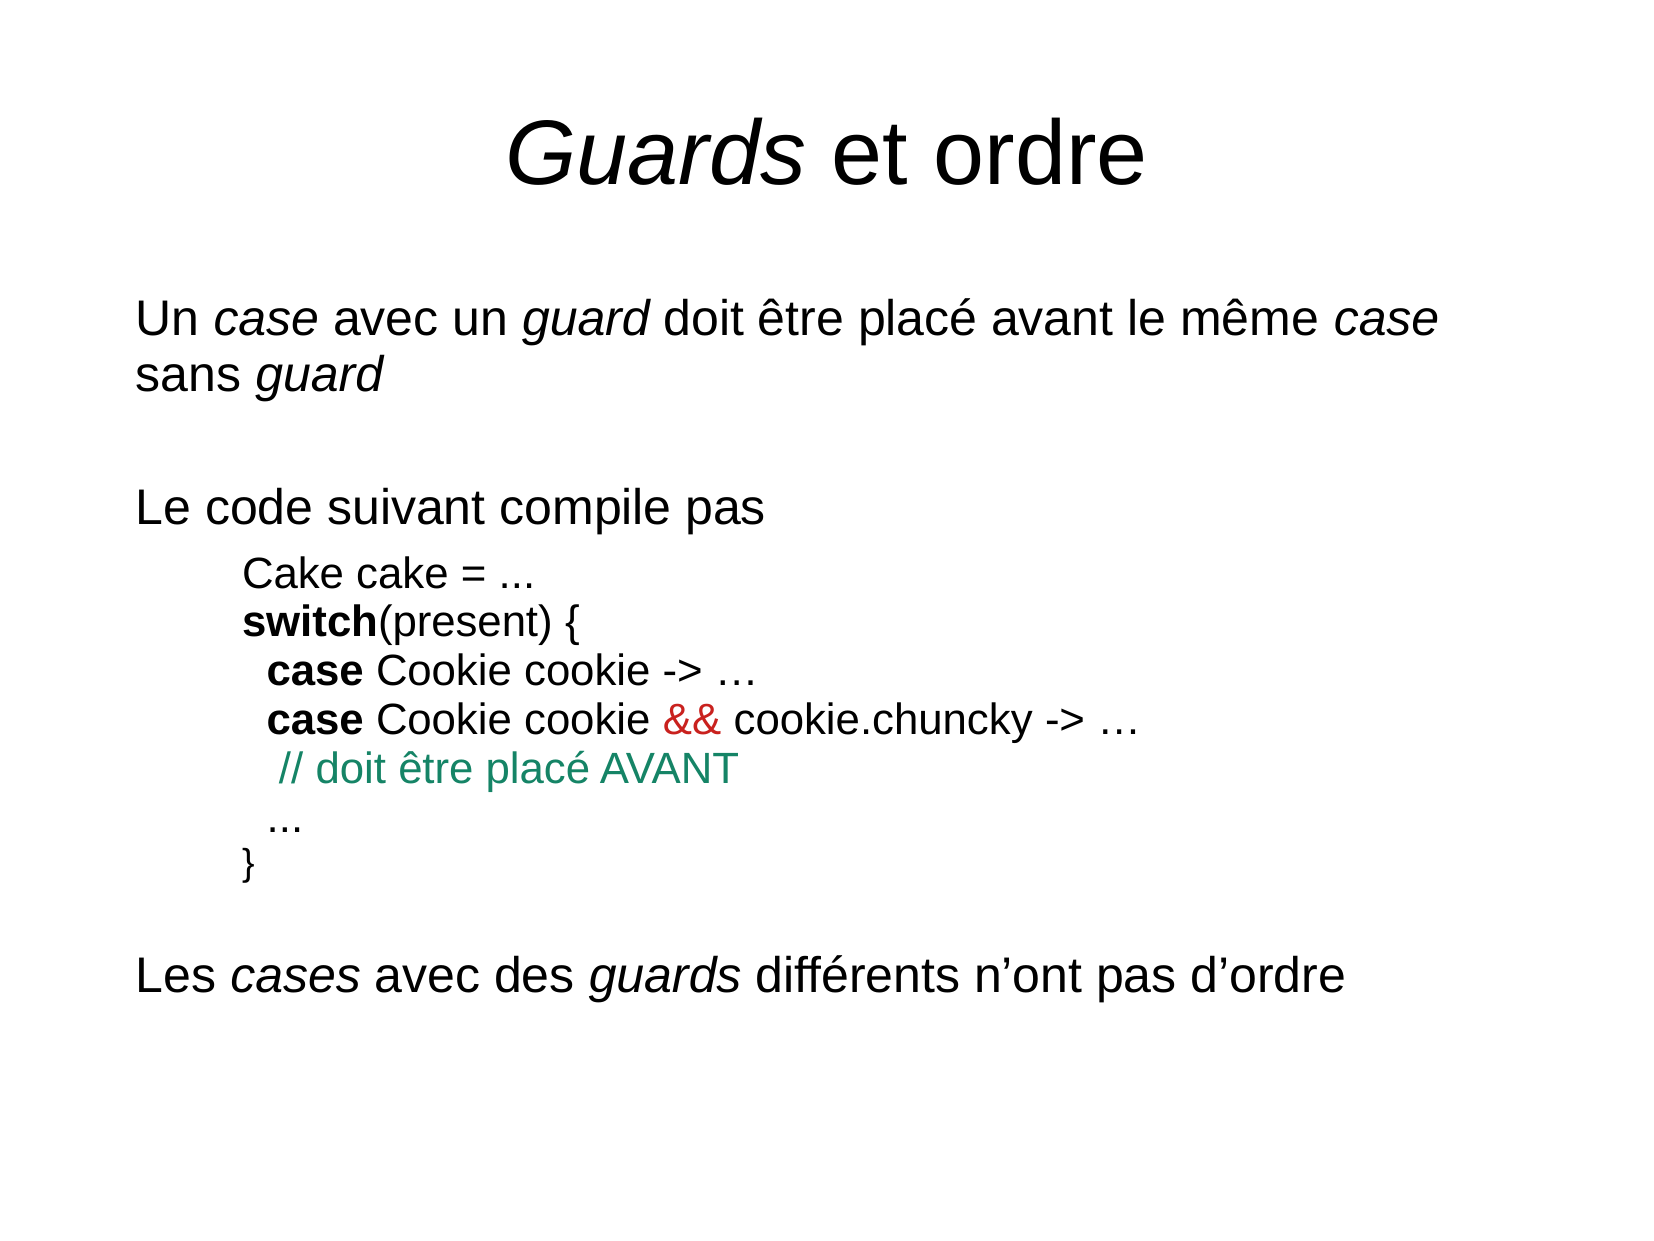

# Guards et ordre
Un case avec un guard doit être placé avant le même case
sans guard
Le code suivant compile pas
Cake cake = ...
switch(present) {
 case Cookie cookie -> …
 case Cookie cookie && cookie.chuncky -> …
 // doit être placé AVANT
 ...
}
Les cases avec des guards différents n’ont pas d’ordre